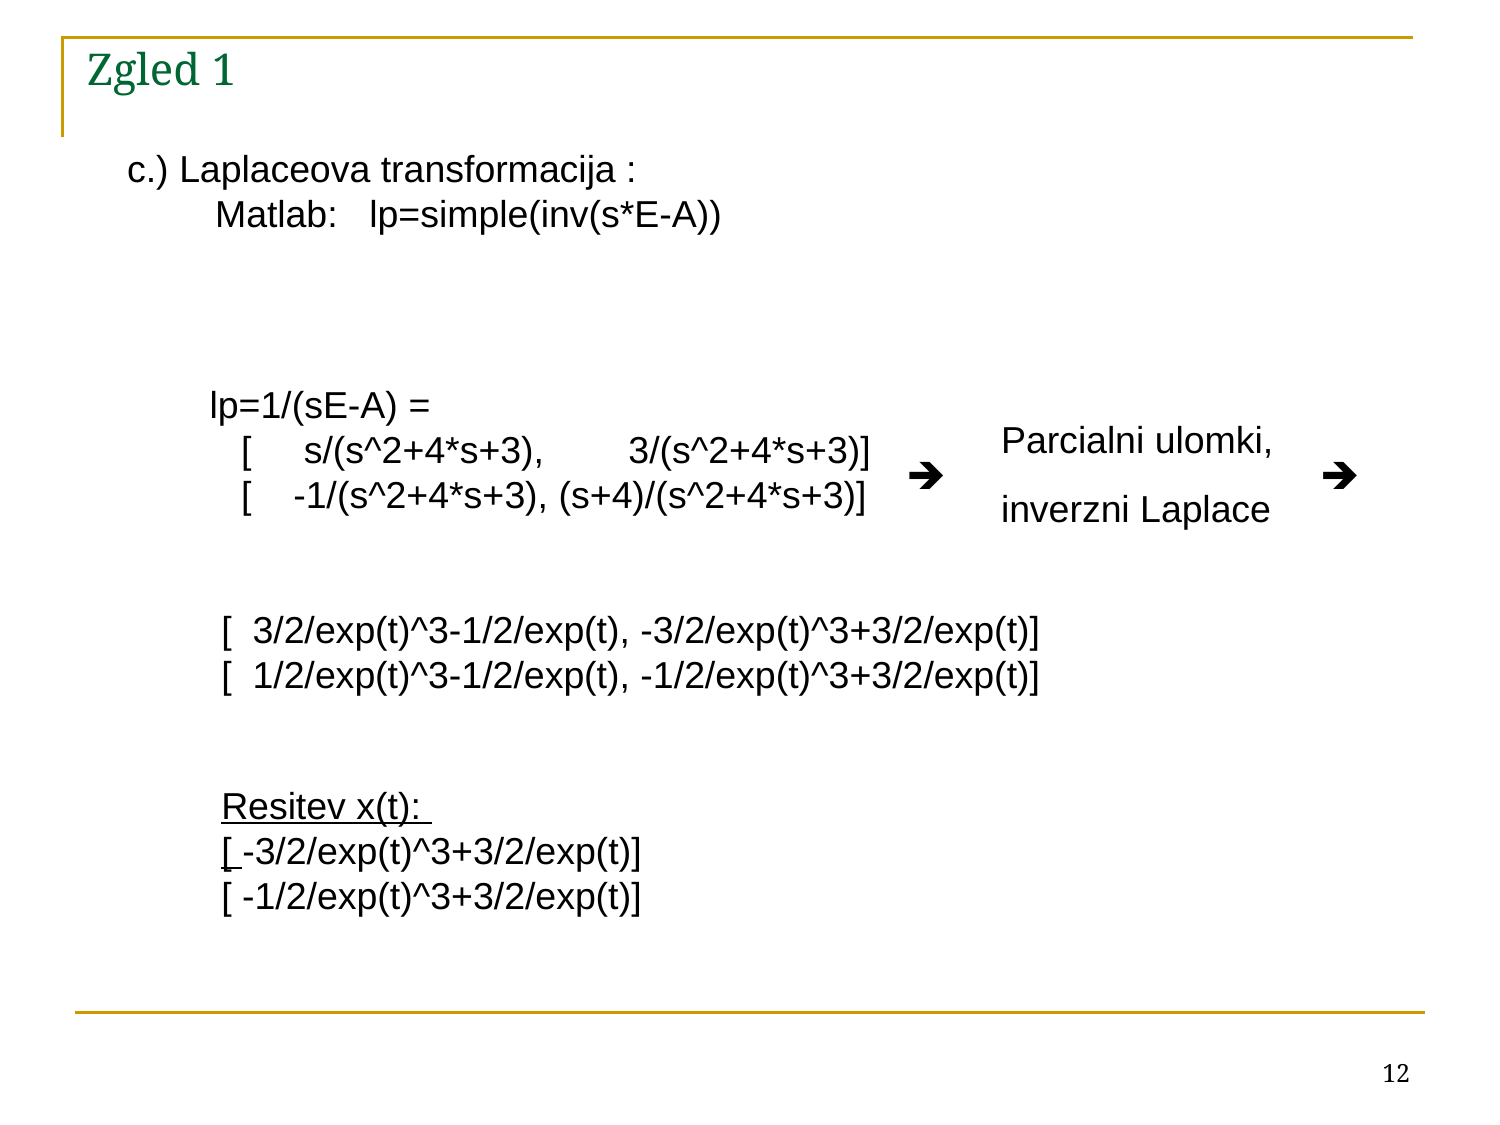

# Zgled 1
c.) Laplaceova transformacija :
 	Matlab: lp=simple(inv(s*E-A))
lp=1/(sE-A) =
 [ s/(s^2+4*s+3), 3/(s^2+4*s+3)]
 [ -1/(s^2+4*s+3), (s+4)/(s^2+4*s+3)]
Parcialni ulomki,
inverzni Laplace


[ 3/2/exp(t)^3-1/2/exp(t), -3/2/exp(t)^3+3/2/exp(t)]
[ 1/2/exp(t)^3-1/2/exp(t), -1/2/exp(t)^3+3/2/exp(t)]
Resitev x(t):
[ -3/2/exp(t)^3+3/2/exp(t)]
[ -1/2/exp(t)^3+3/2/exp(t)]